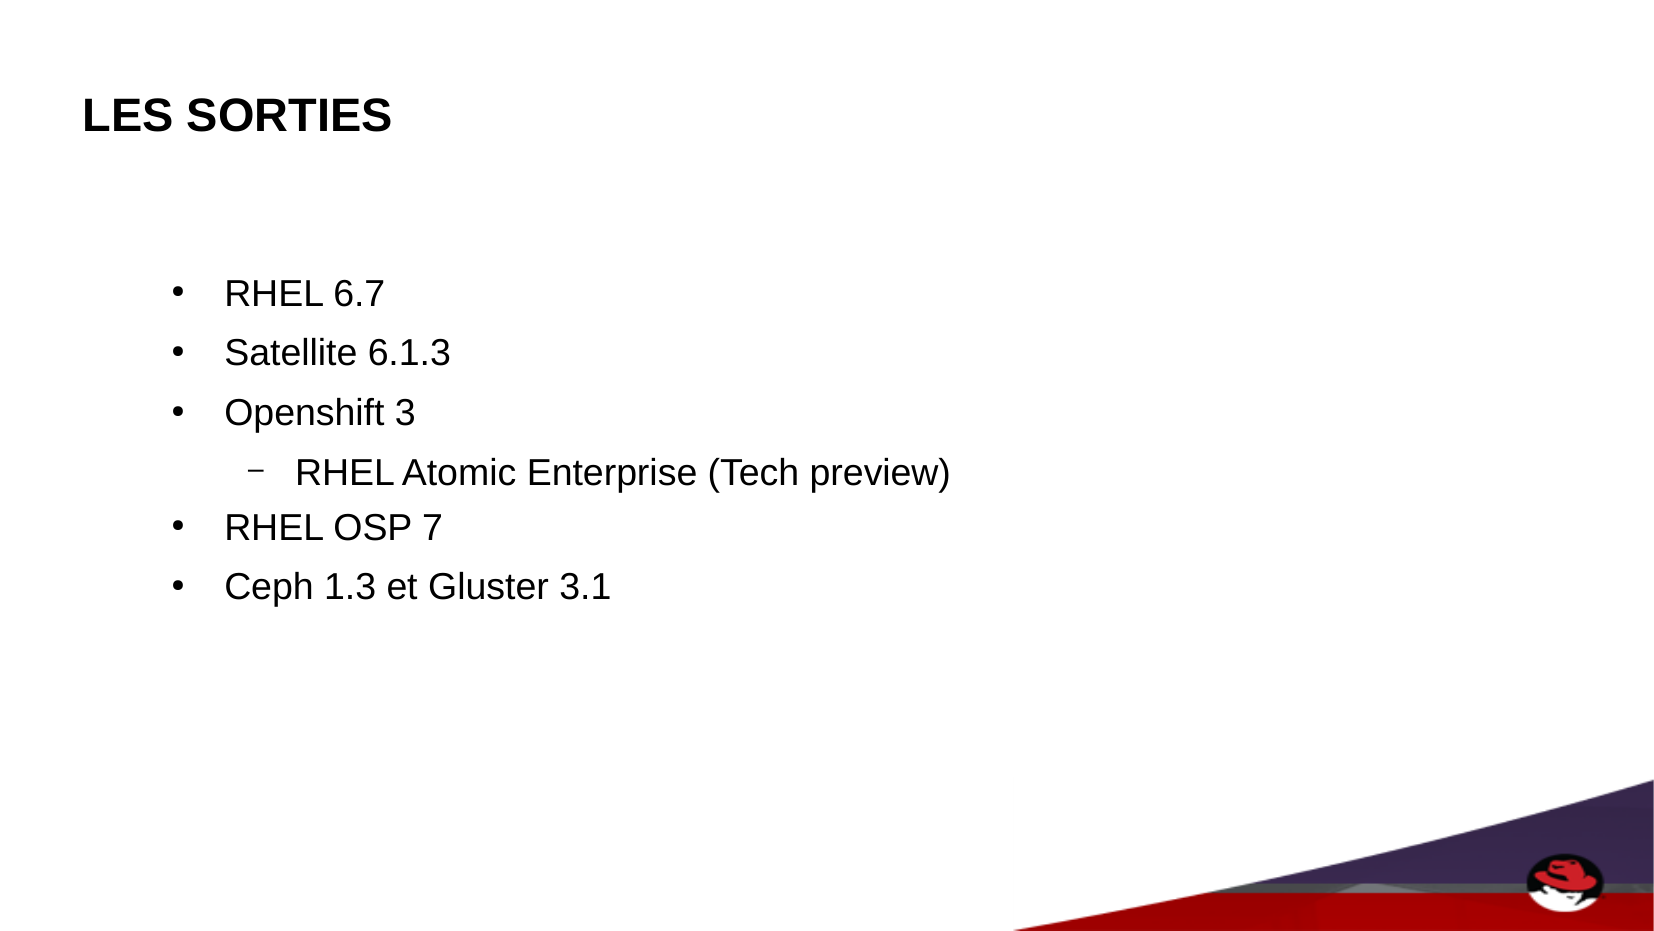

# LES SORTIES
RHEL 6.7
Satellite 6.1.3
Openshift 3
RHEL Atomic Enterprise (Tech preview)
RHEL OSP 7
Ceph 1.3 et Gluster 3.1